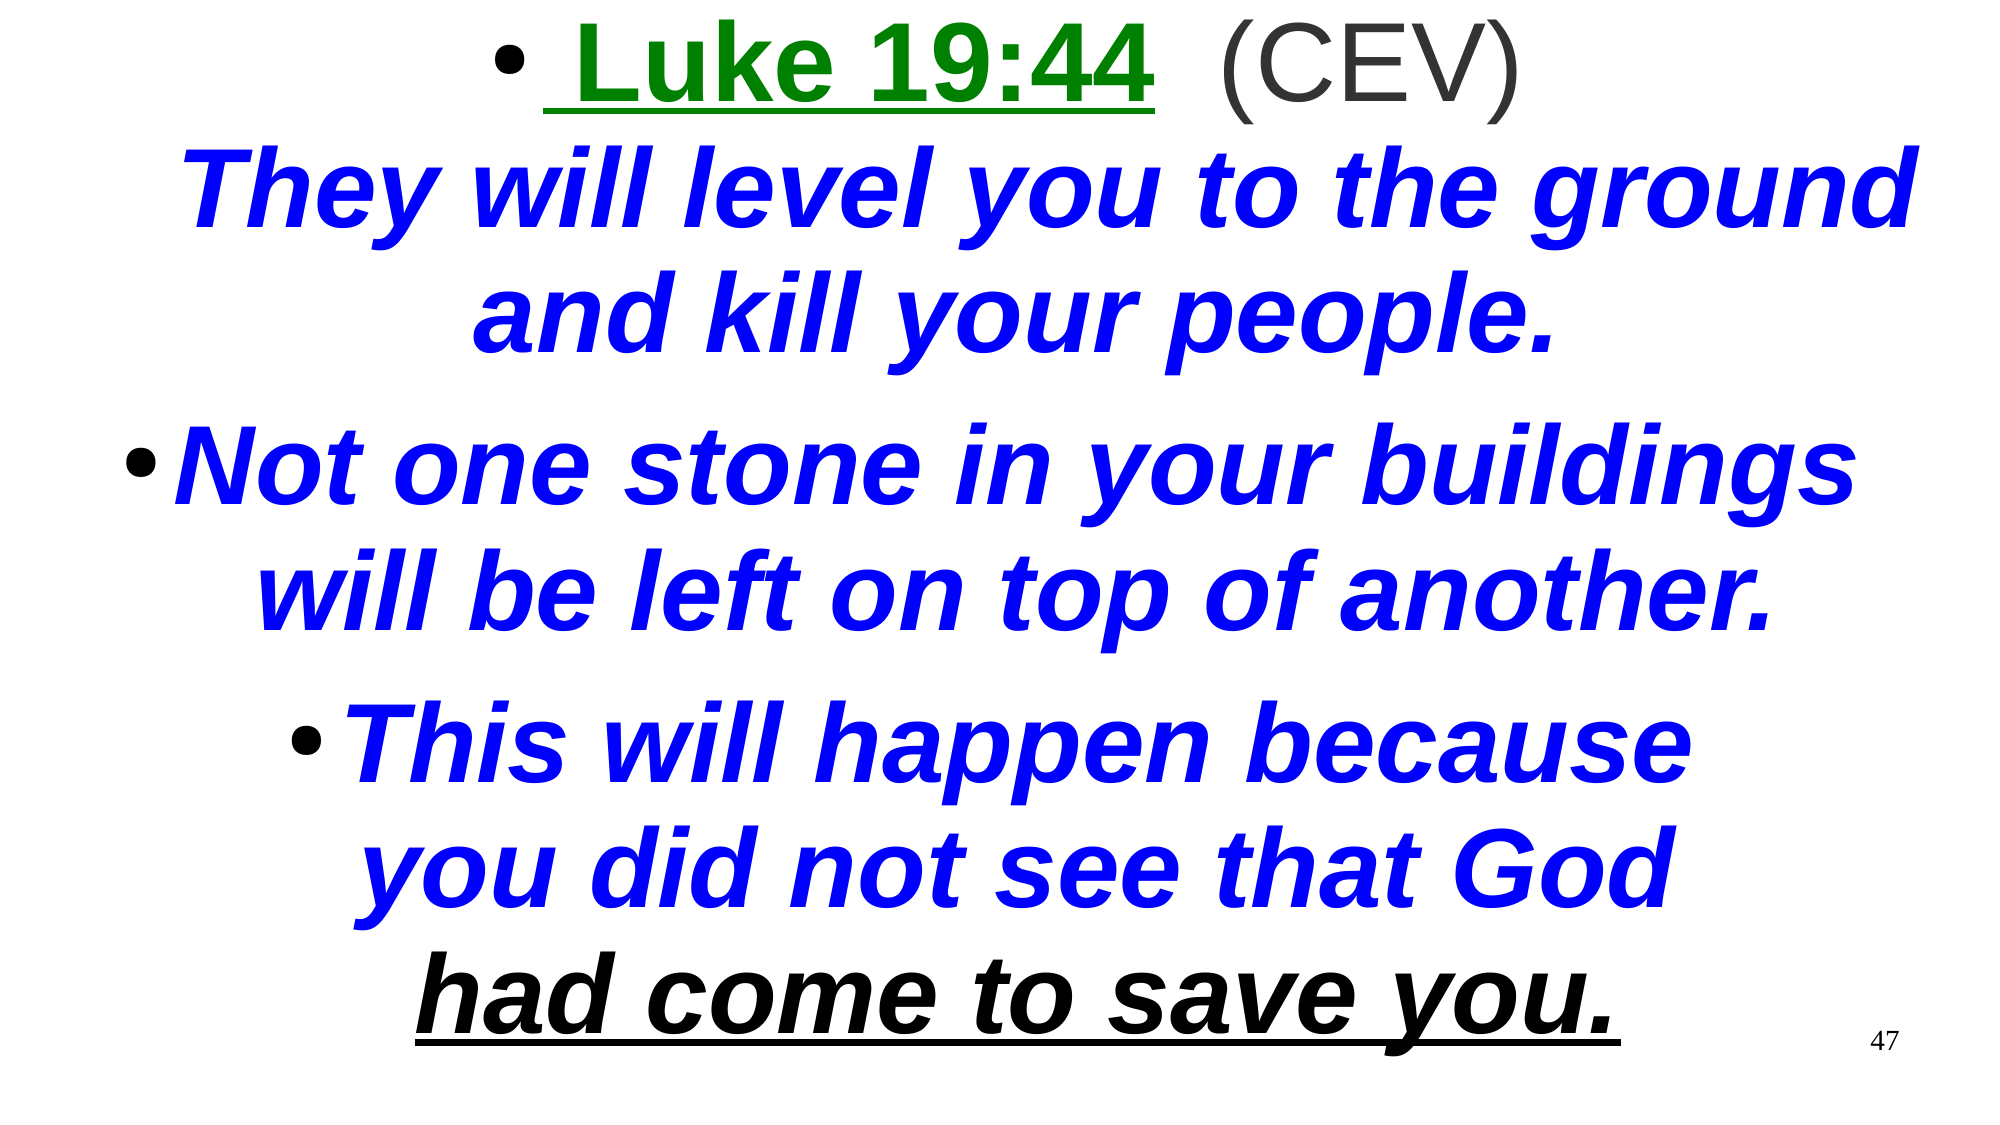

# Luke 19:44  (CEV) They will level you to the ground and kill your people.
Not one stone in your buildings
will be left on top of another.
This will happen because
you did not see that God
had come to save you.
47